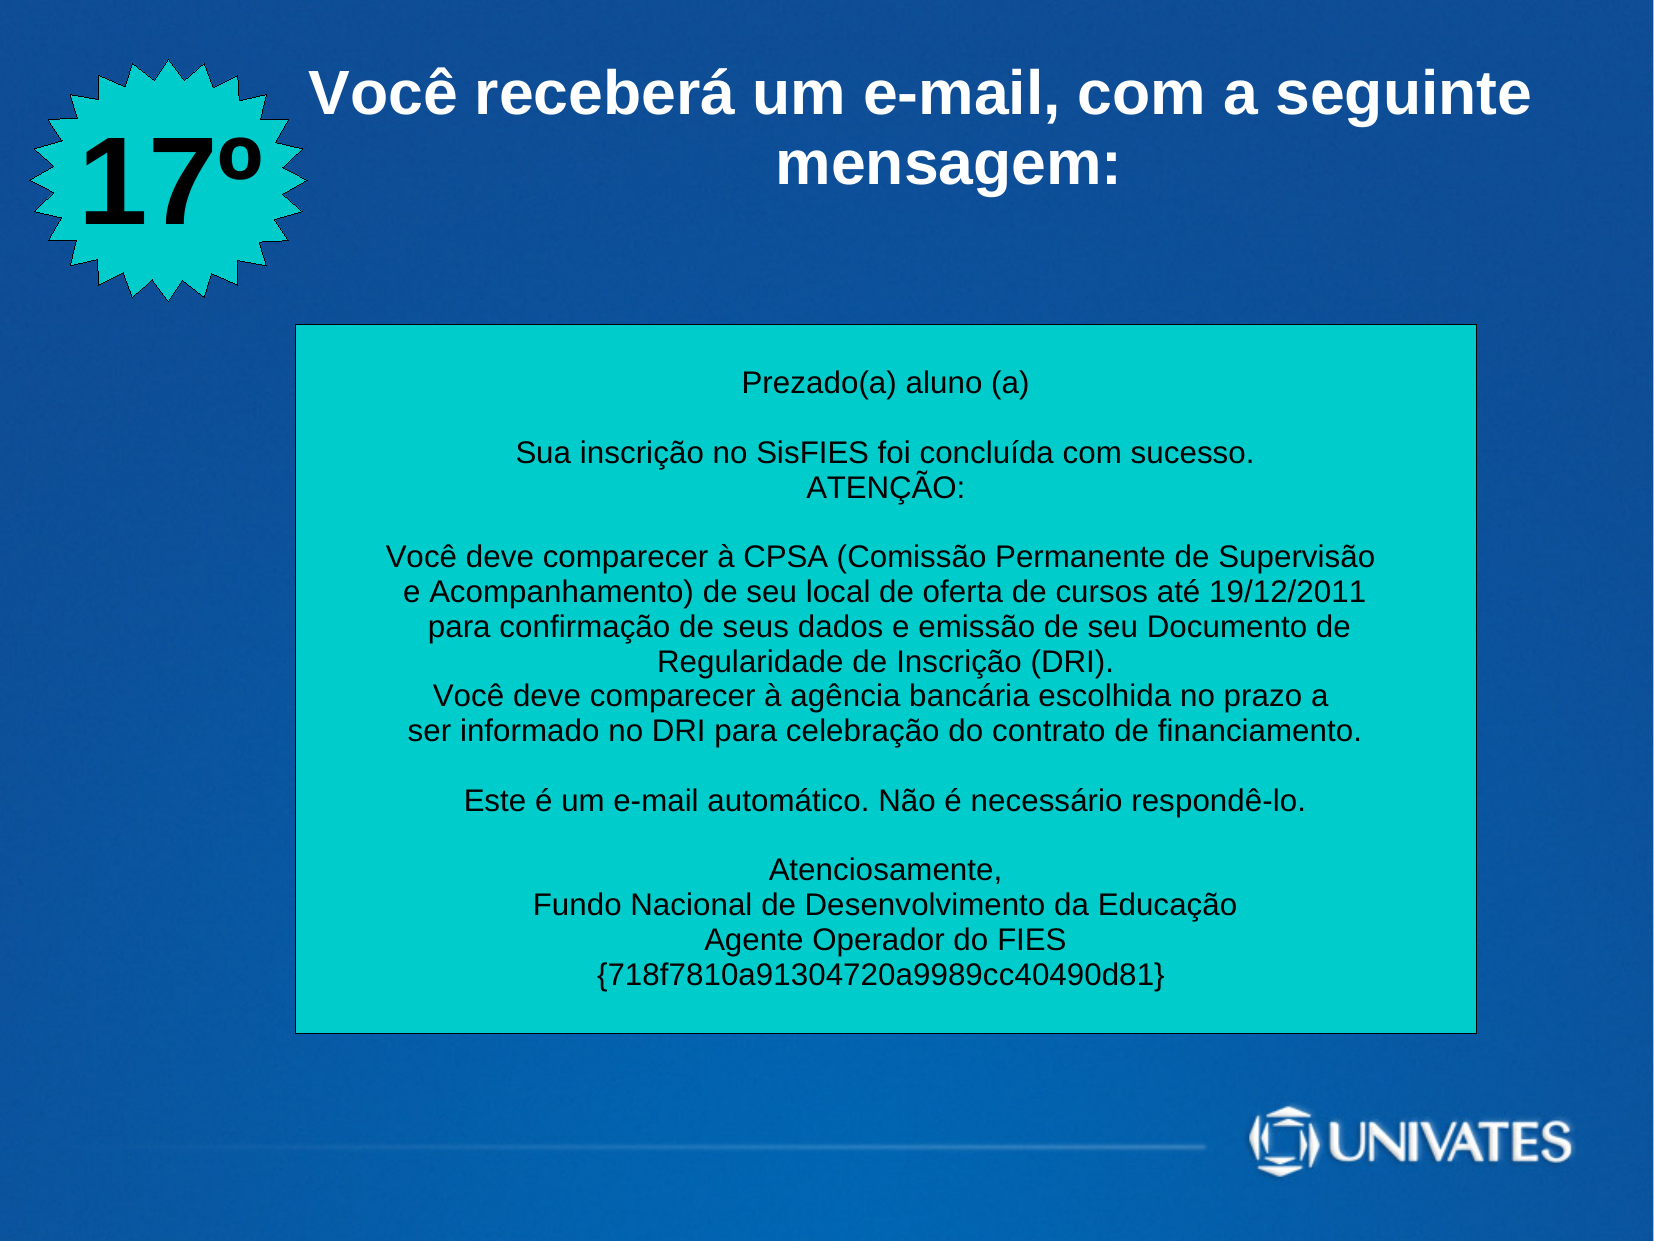

Você receberá um e-mail, com a seguinte mensagem:
# 17º
Prezado(a) aluno (a)
Sua inscrição no SisFIES foi concluída com sucesso.
ATENÇÃO:
Você deve comparecer à CPSA (Comissão Permanente de Supervisão
e Acompanhamento) de seu local de oferta de cursos até 19/12/2011
 para confirmação de seus dados e emissão de seu Documento de
 Regularidade de Inscrição (DRI).
Você deve comparecer à agência bancária escolhida no prazo a
ser informado no DRI para celebração do contrato de financiamento.
Este é um e-mail automático. Não é necessário respondê-lo.
Atenciosamente,
Fundo Nacional de Desenvolvimento da Educação
Agente Operador do FIES
{718f7810a91304720a9989cc40490d81}